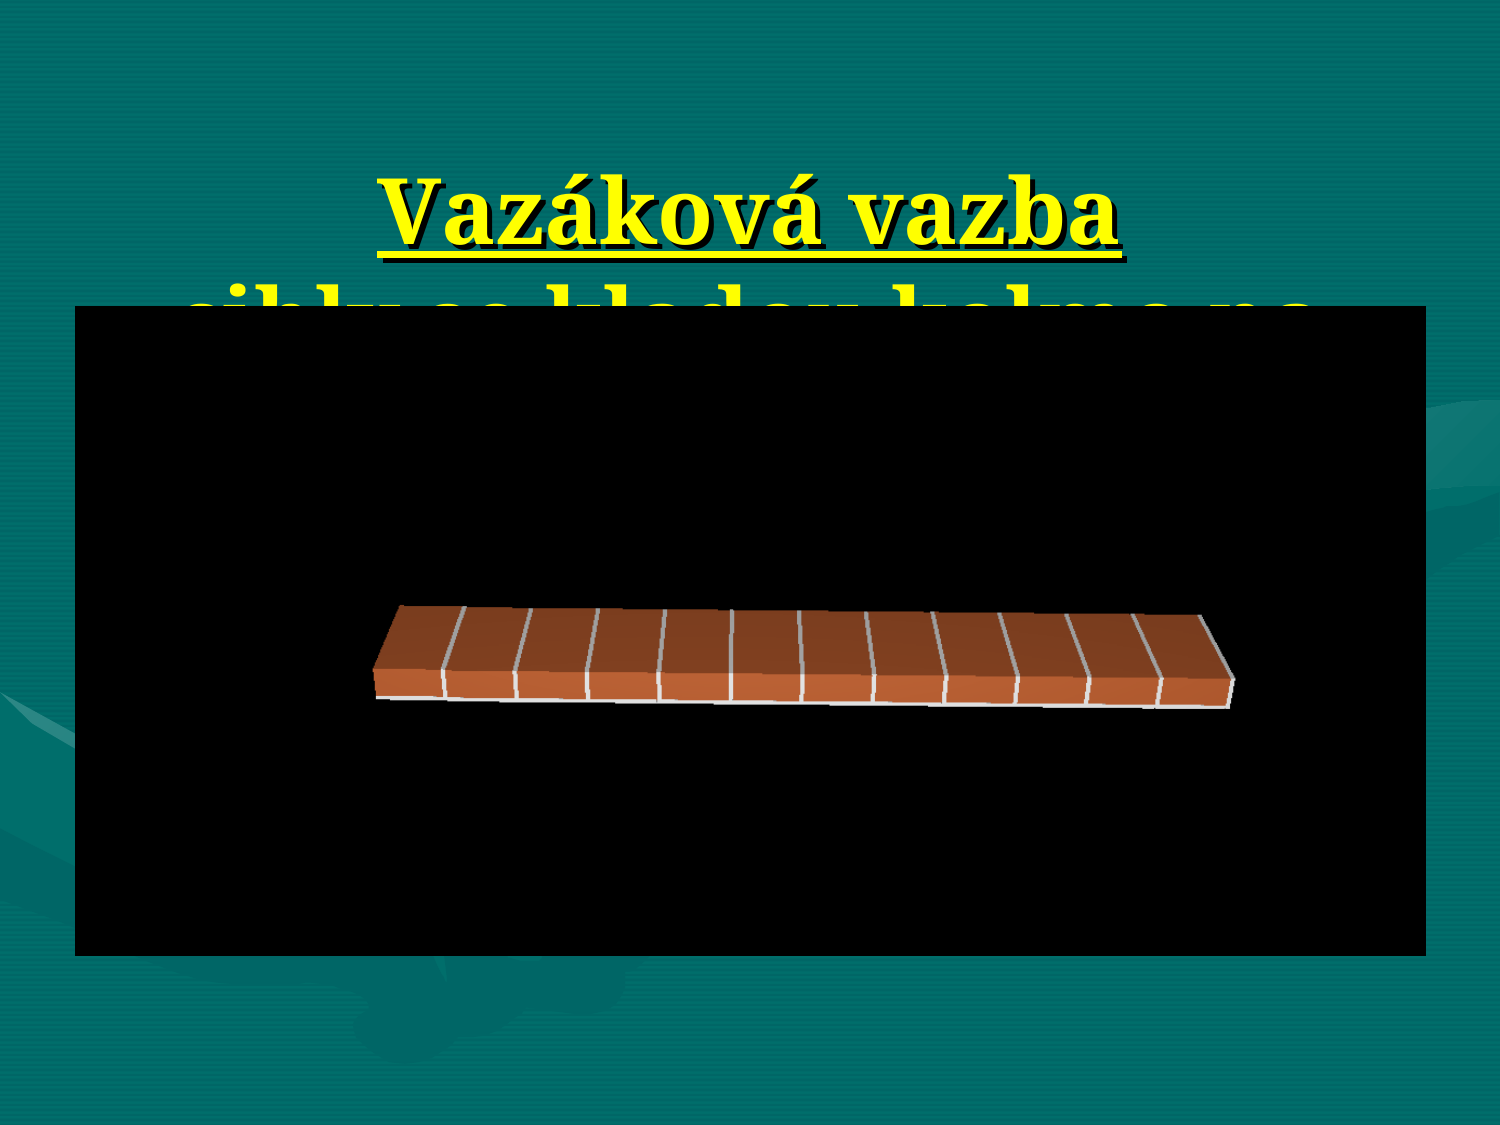

# Vazáková vazba cihly se kladou kolmo na podélnou osu zdi